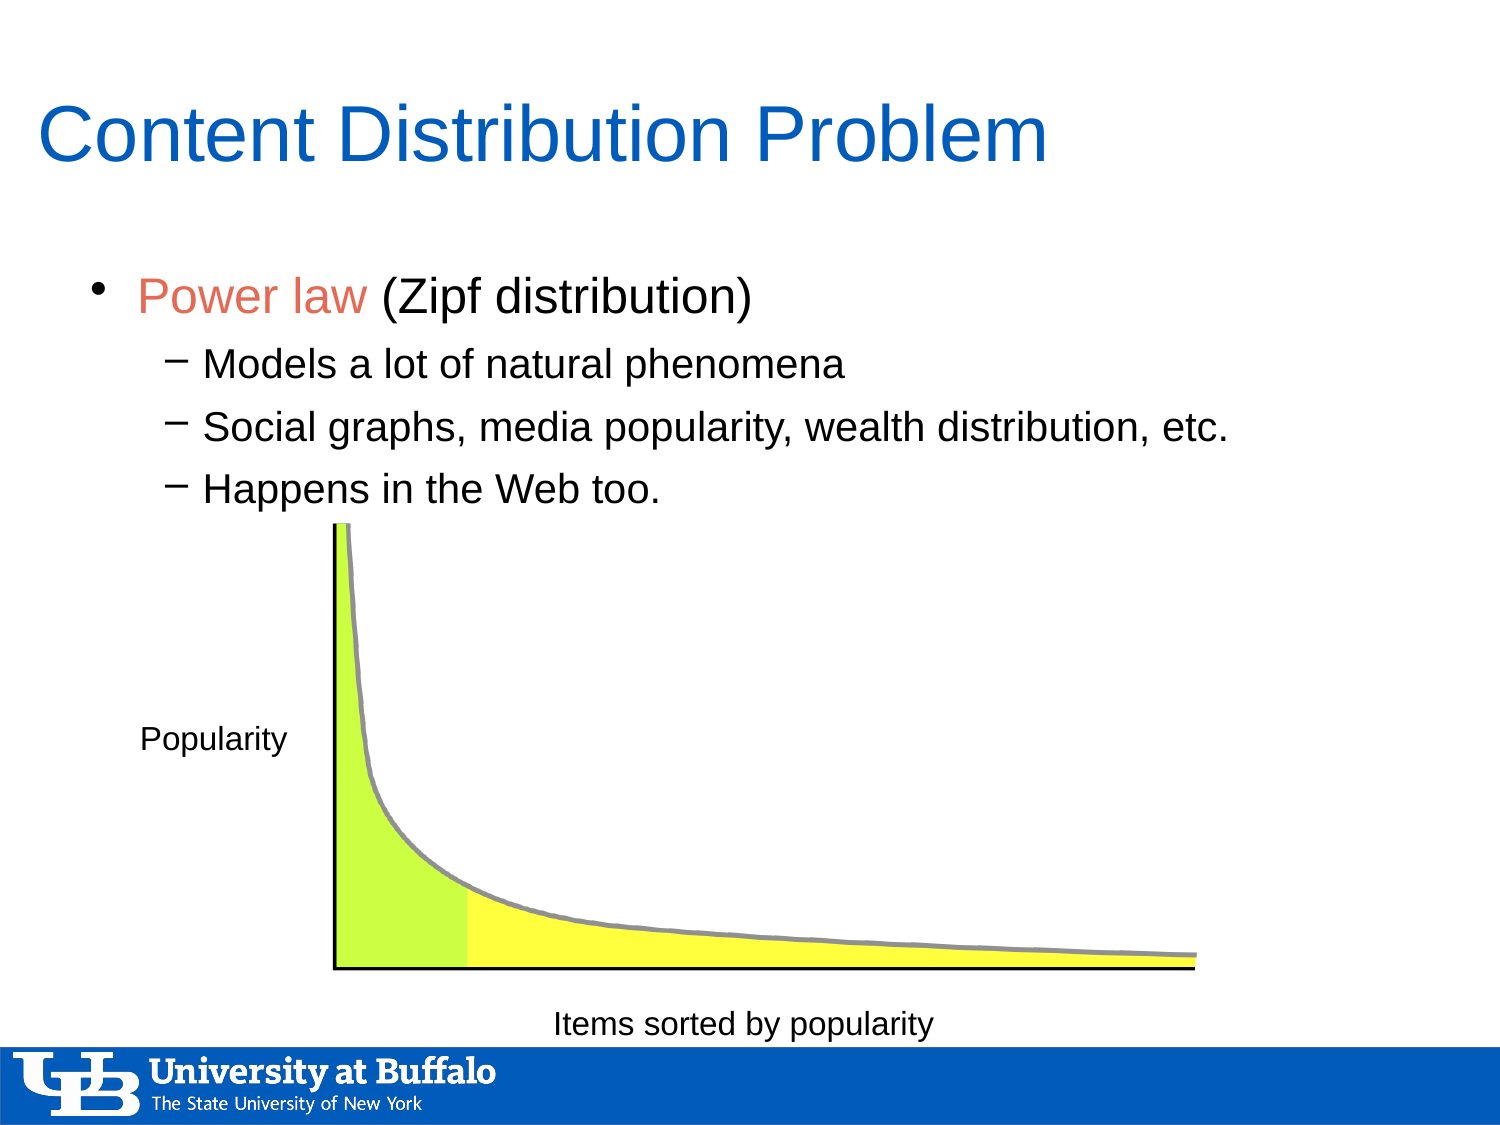

# Content Distribution Problem
Power law (Zipf distribution)
Models a lot of natural phenomena
Social graphs, media popularity, wealth distribution, etc.
Happens in the Web too.
Popularity
Items sorted by popularity